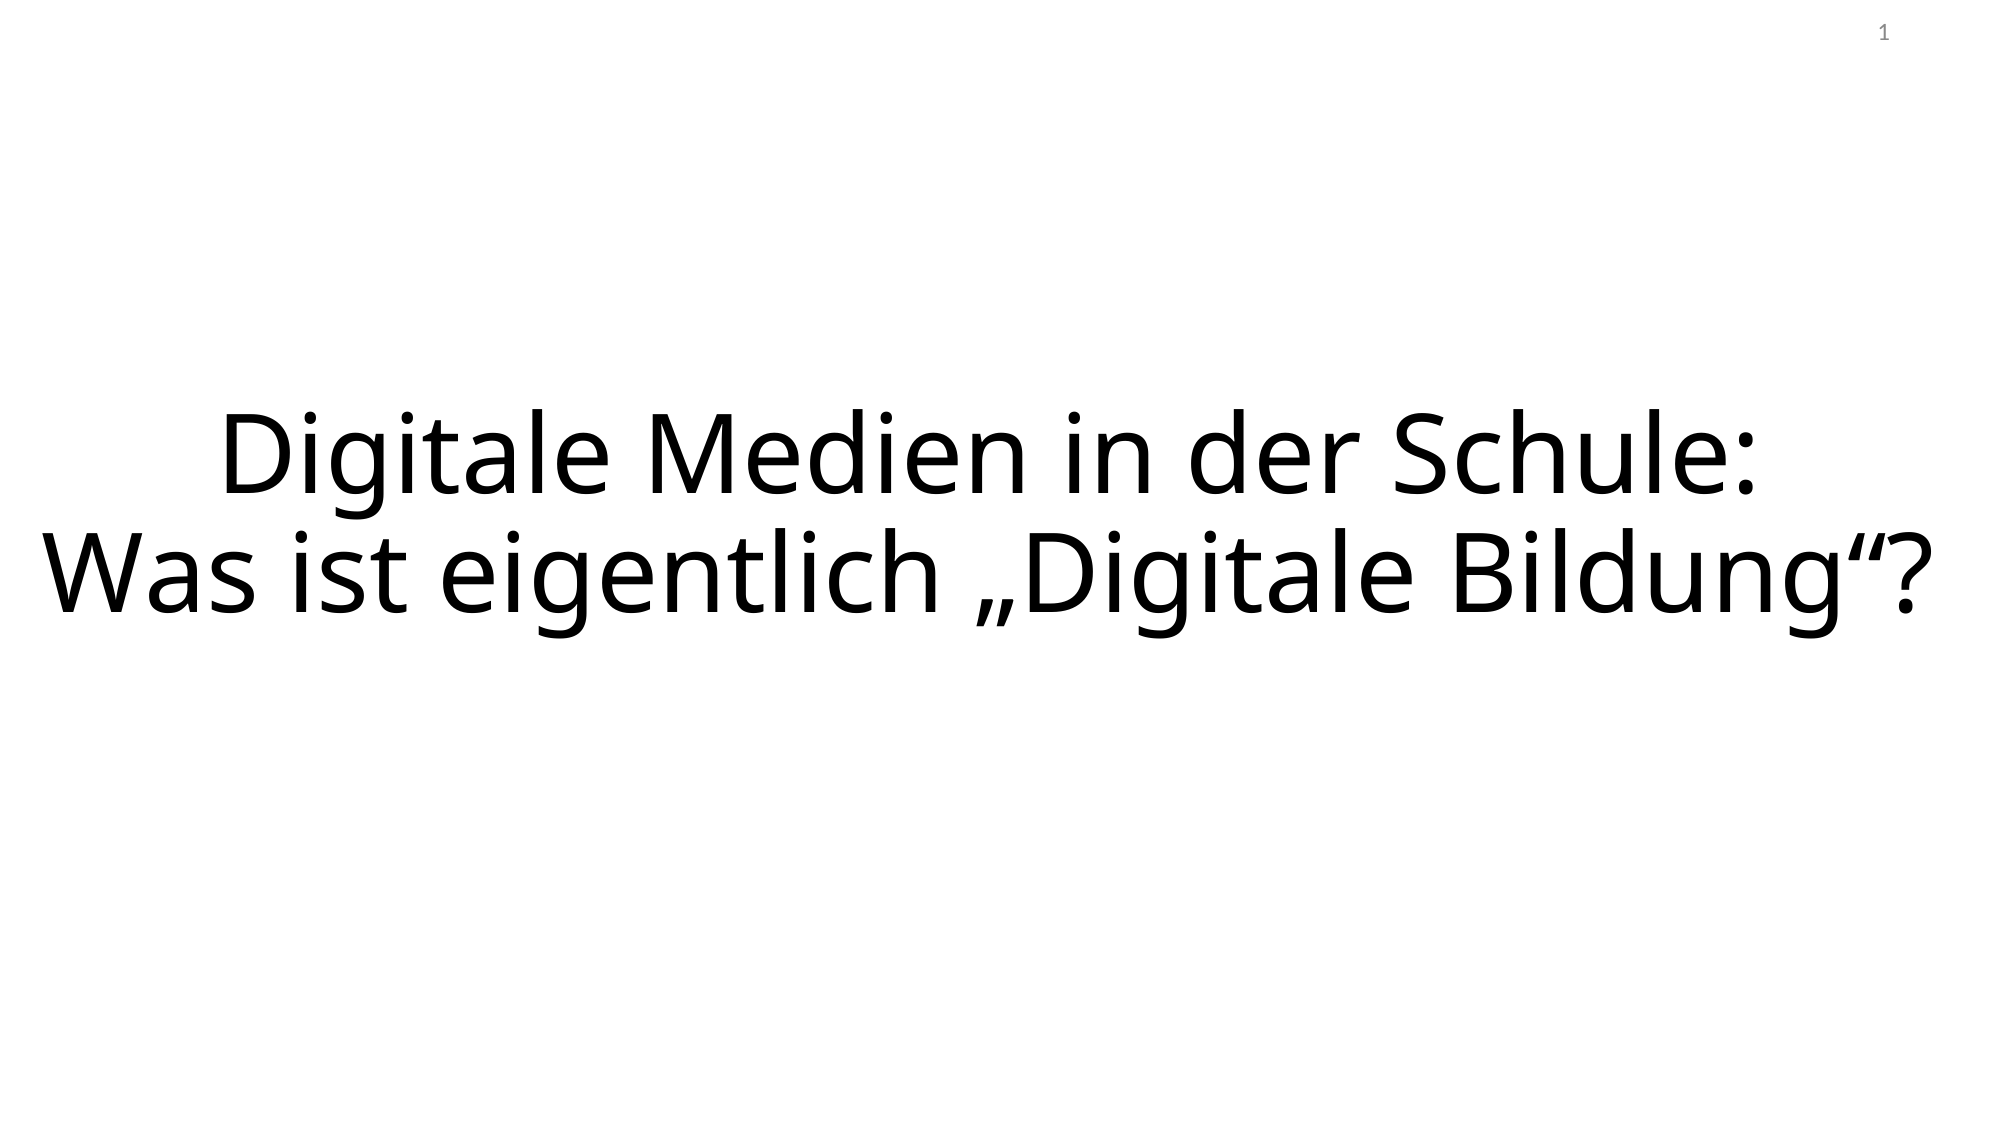

1
# Digitale Medien in der Schule: Was ist eigentlich „Digitale Bildung“?